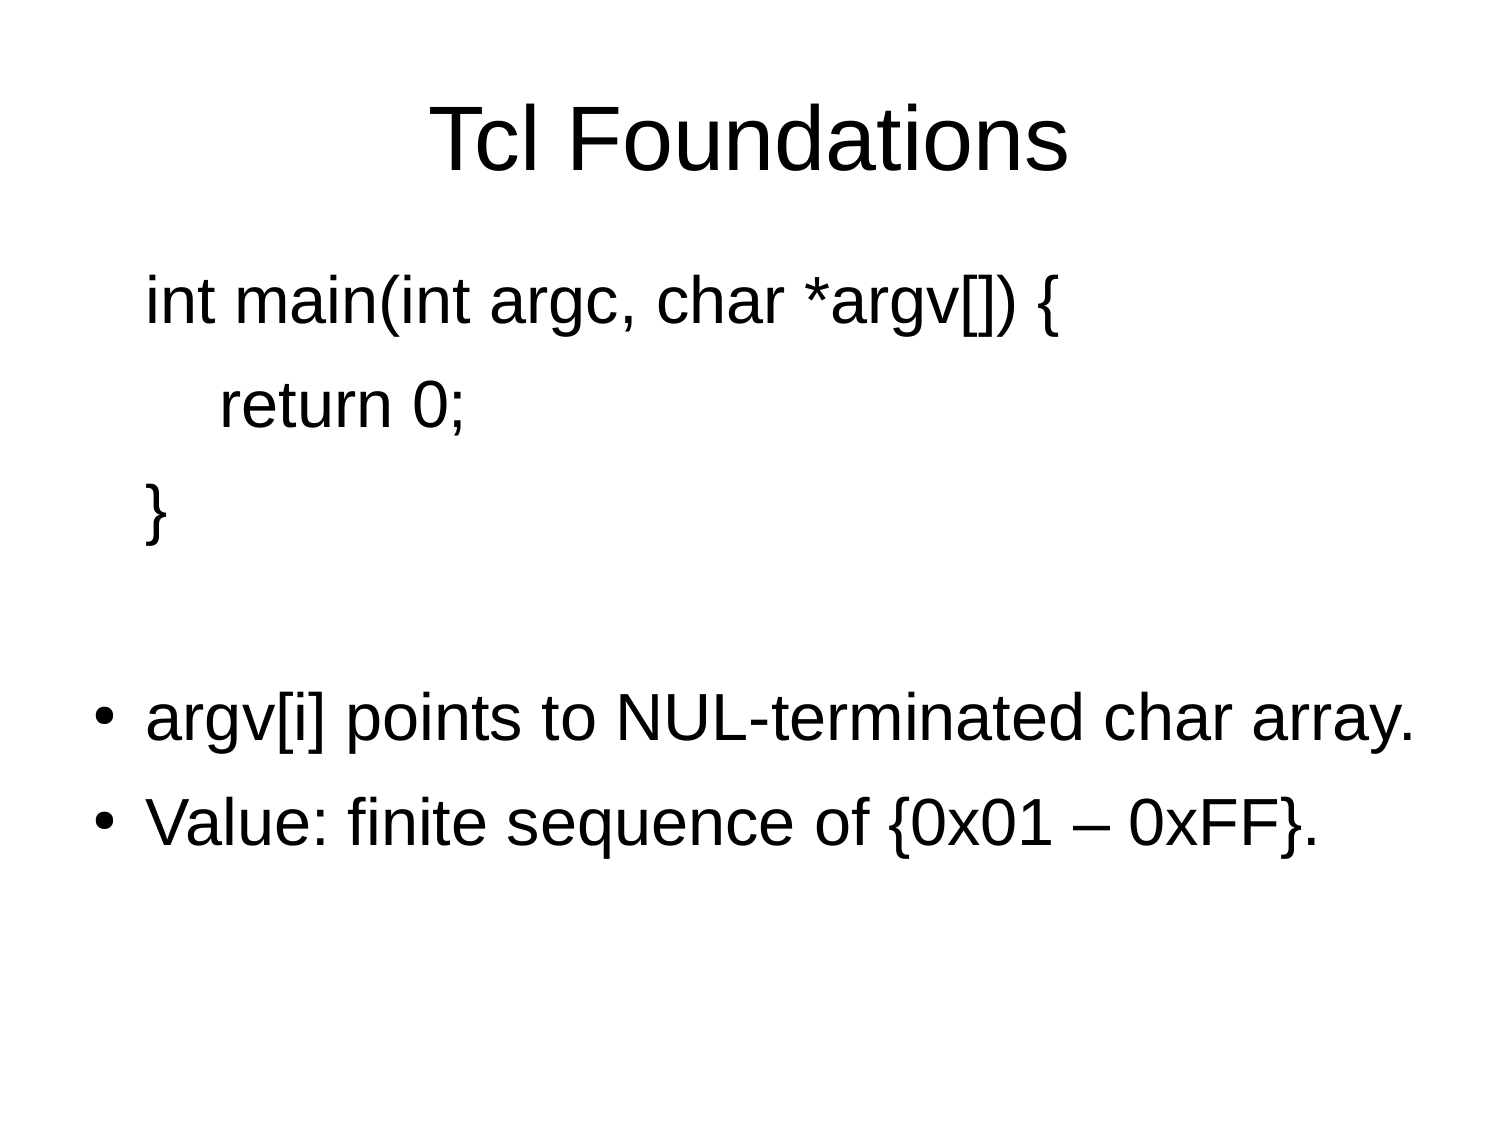

# Tcl Foundations
int main(int argc, char *argv[]) {
 return 0;
}
argv[i] points to NUL-terminated char array.
Value: finite sequence of {0x01 – 0xFF}.